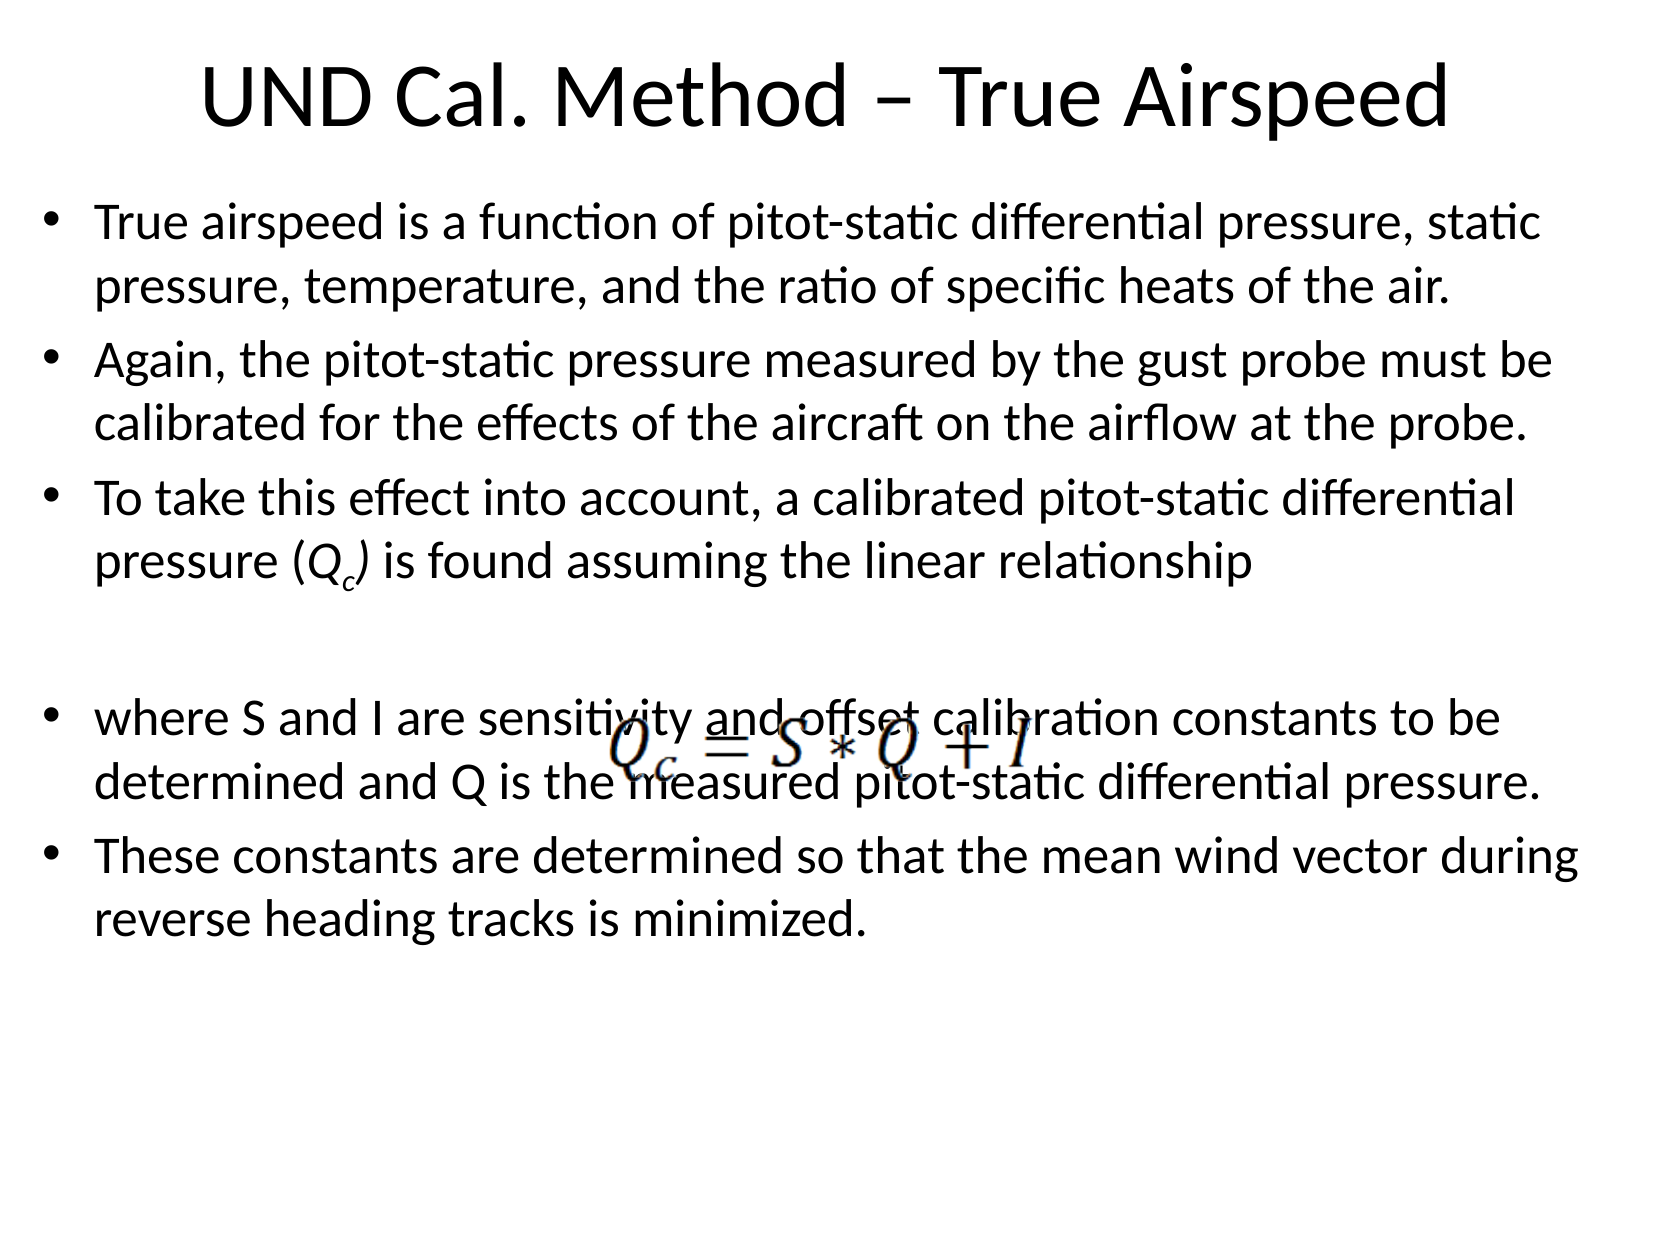

# UND Cal. Method – True Airspeed
True airspeed is a function of pitot-static differential pressure, static pressure, temperature, and the ratio of specific heats of the air.
Again, the pitot-static pressure measured by the gust probe must be calibrated for the effects of the aircraft on the airflow at the probe.
To take this effect into account, a calibrated pitot-static differential pressure (Qc) is found assuming the linear relationship
where S and I are sensitivity and offset calibration constants to be determined and Q is the measured pitot-static differential pressure.
These constants are determined so that the mean wind vector during reverse heading tracks is minimized.